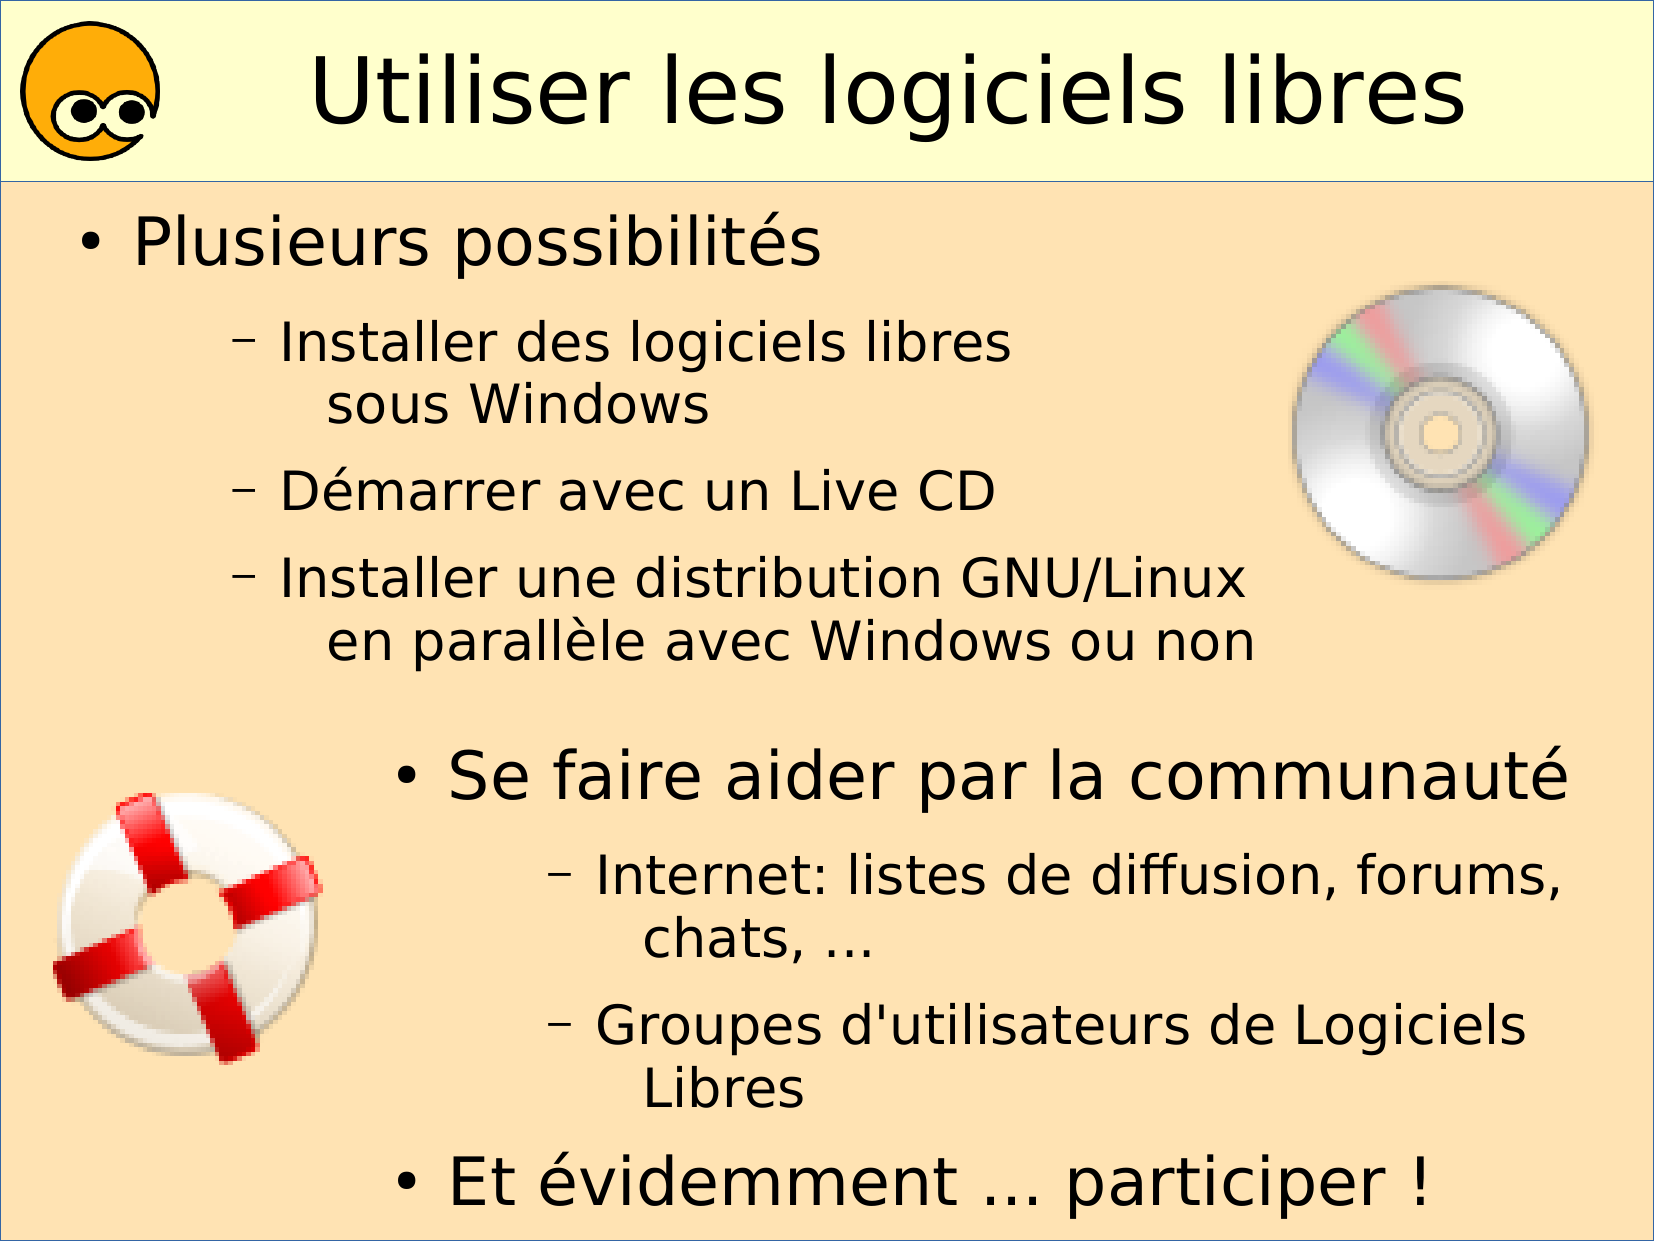

# Utiliser les logiciels libres
Plusieurs possibilités
Installer des logiciels libres
sous Windows
Démarrer avec un Live CD
Installer une distribution GNU/Linux en parallèle avec Windows ou non
Se faire aider par la communauté
Internet: listes de diffusion, forums, chats, ...
Groupes d'utilisateurs de Logiciels Libres
Et évidemment ... participer !